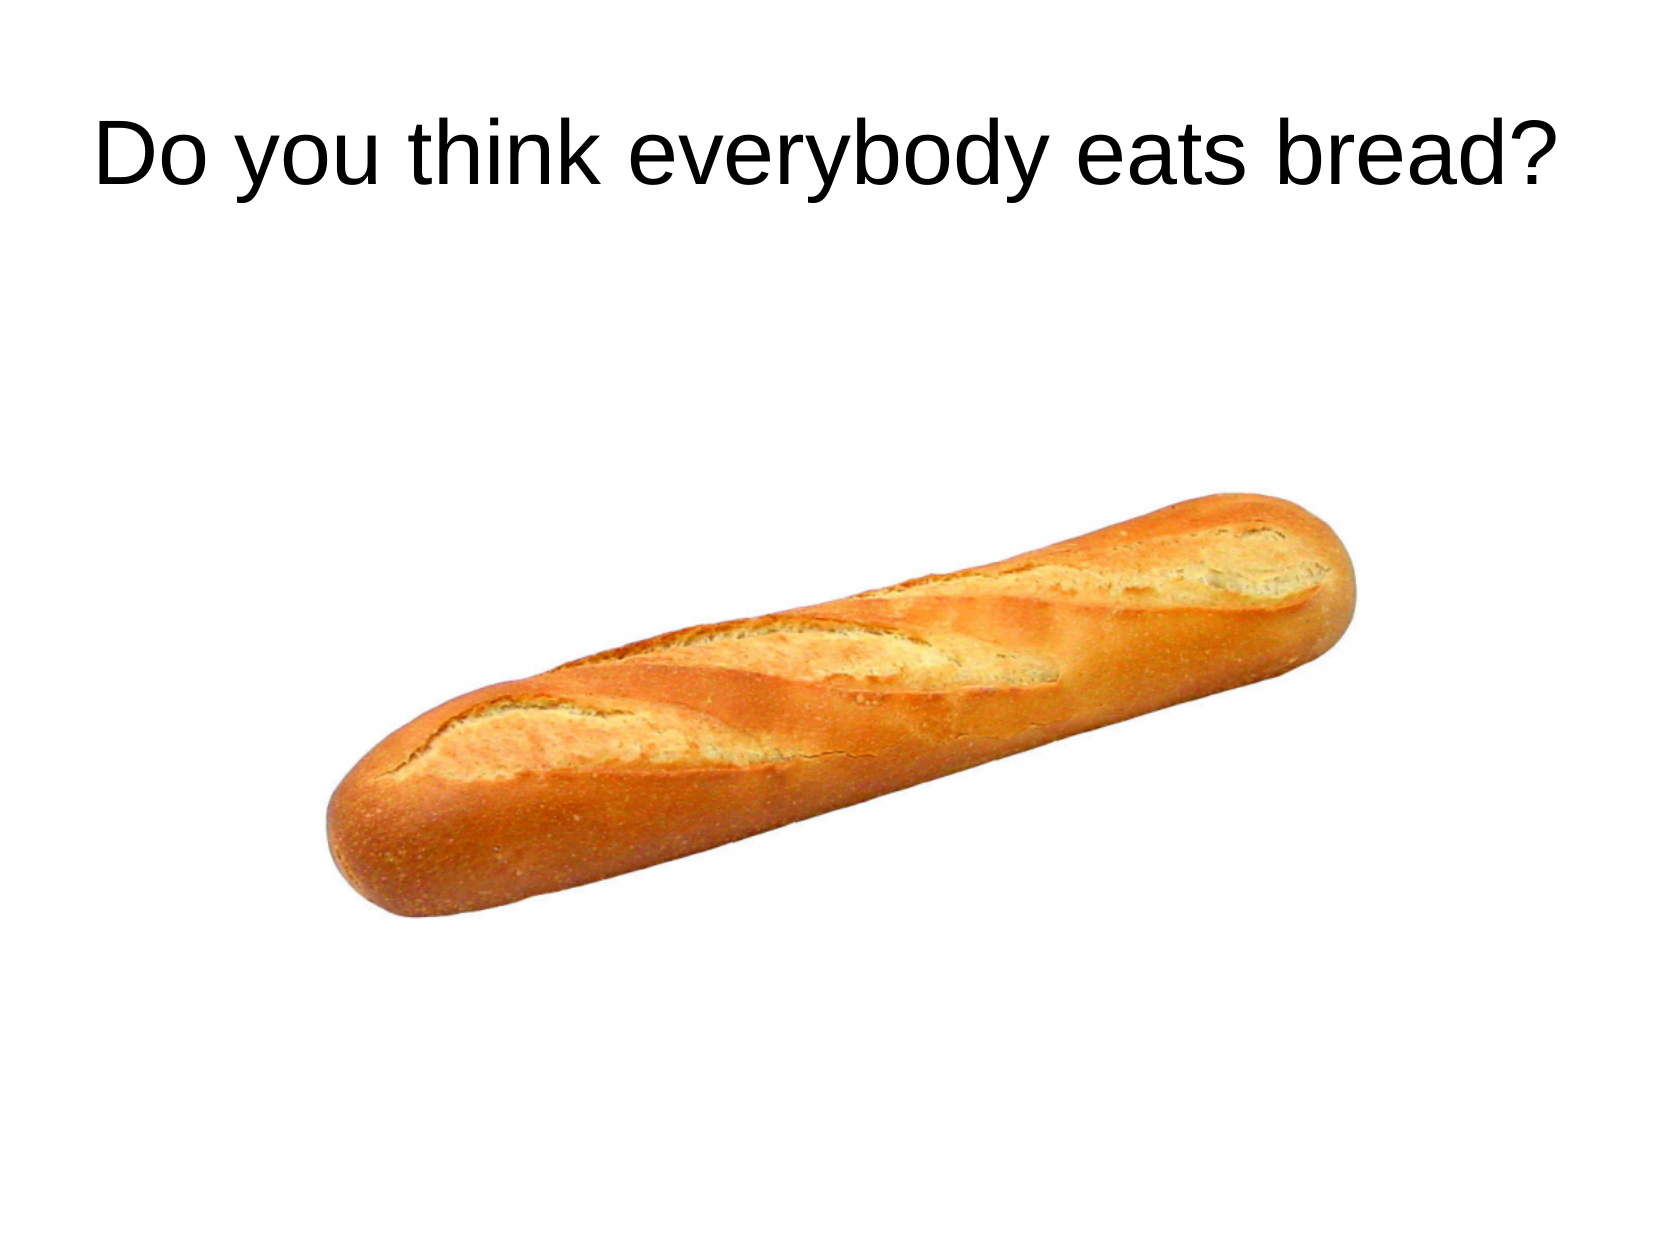

# Do you think everybody eats bread?